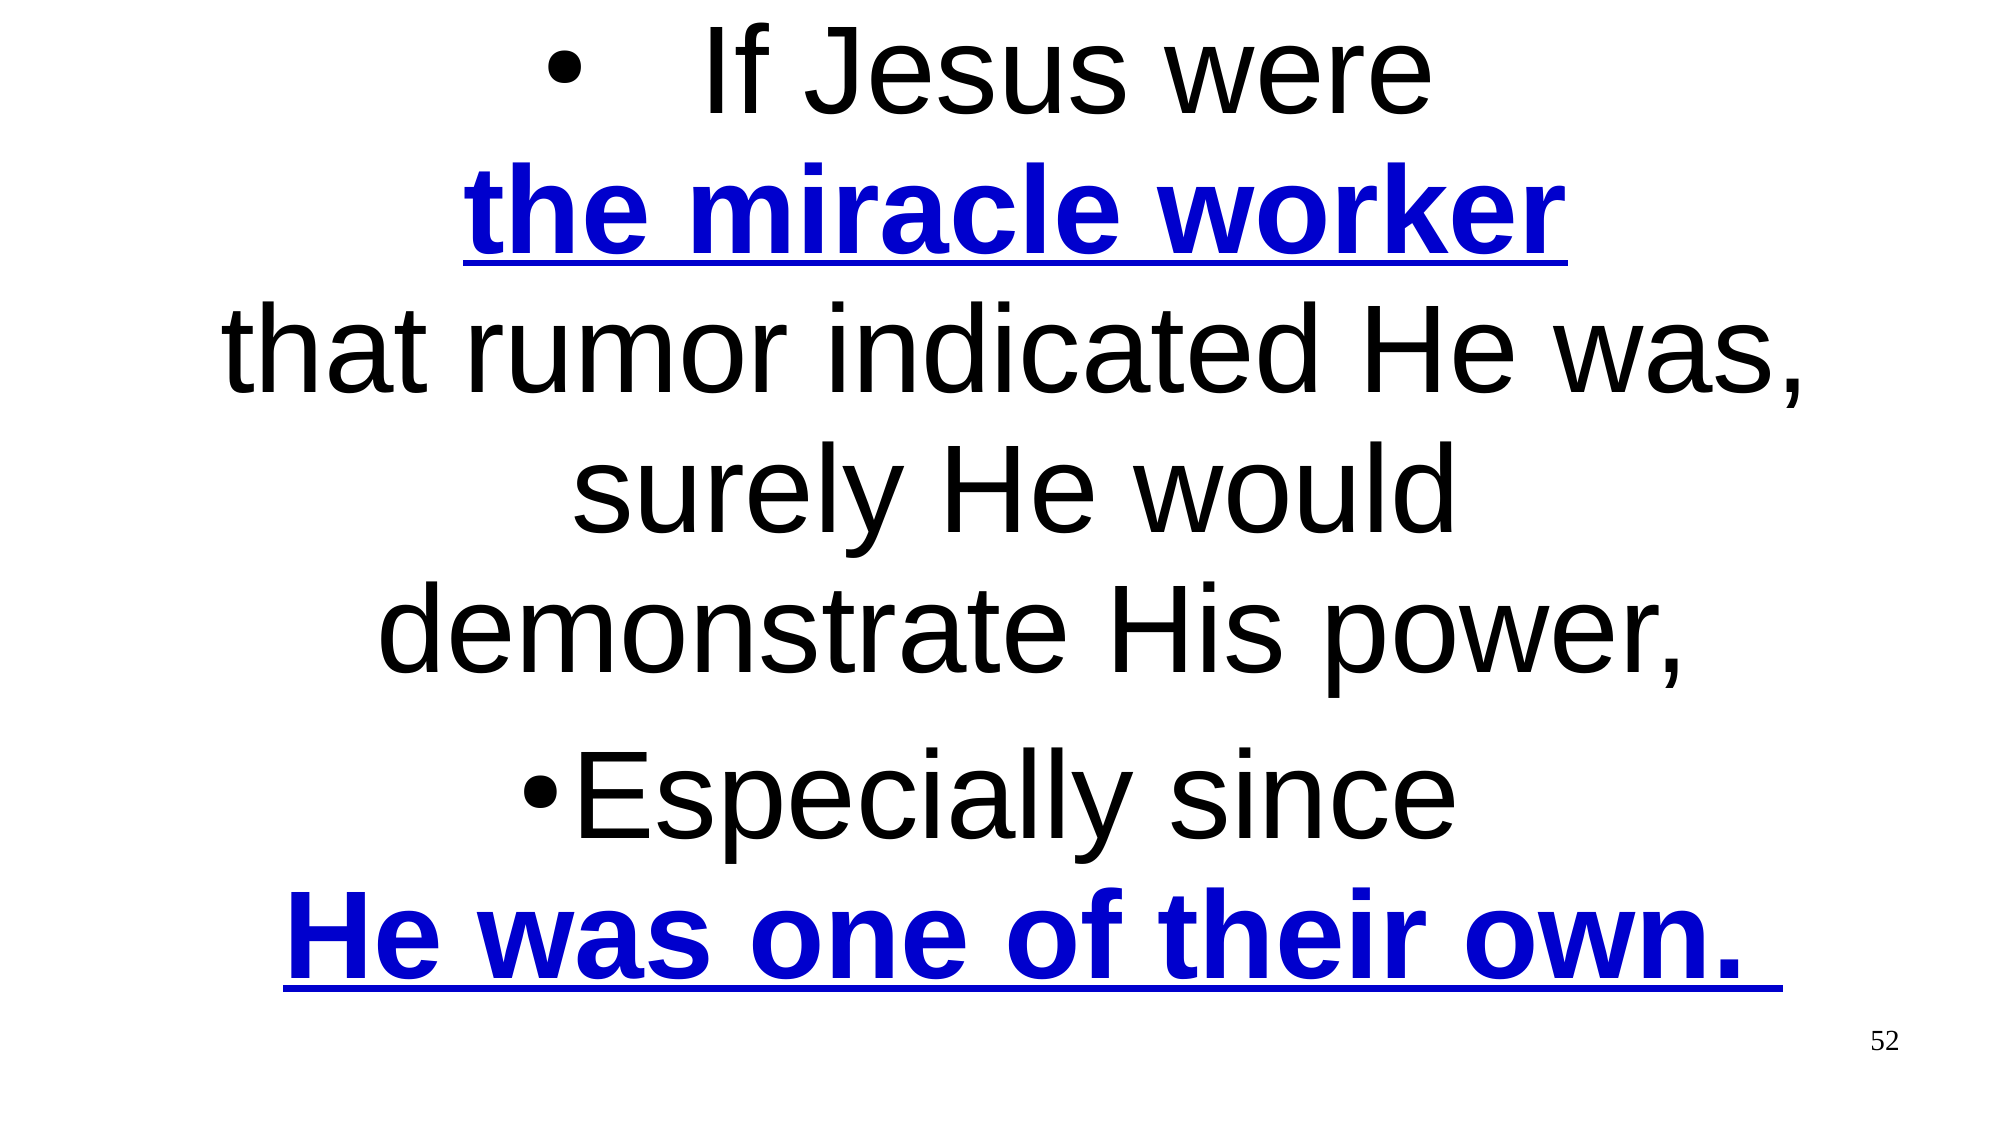

# If Jesus were the miracle worker that rumor indicated He was, surely He would demonstrate His power,
Especially since
He was one of their own.
52